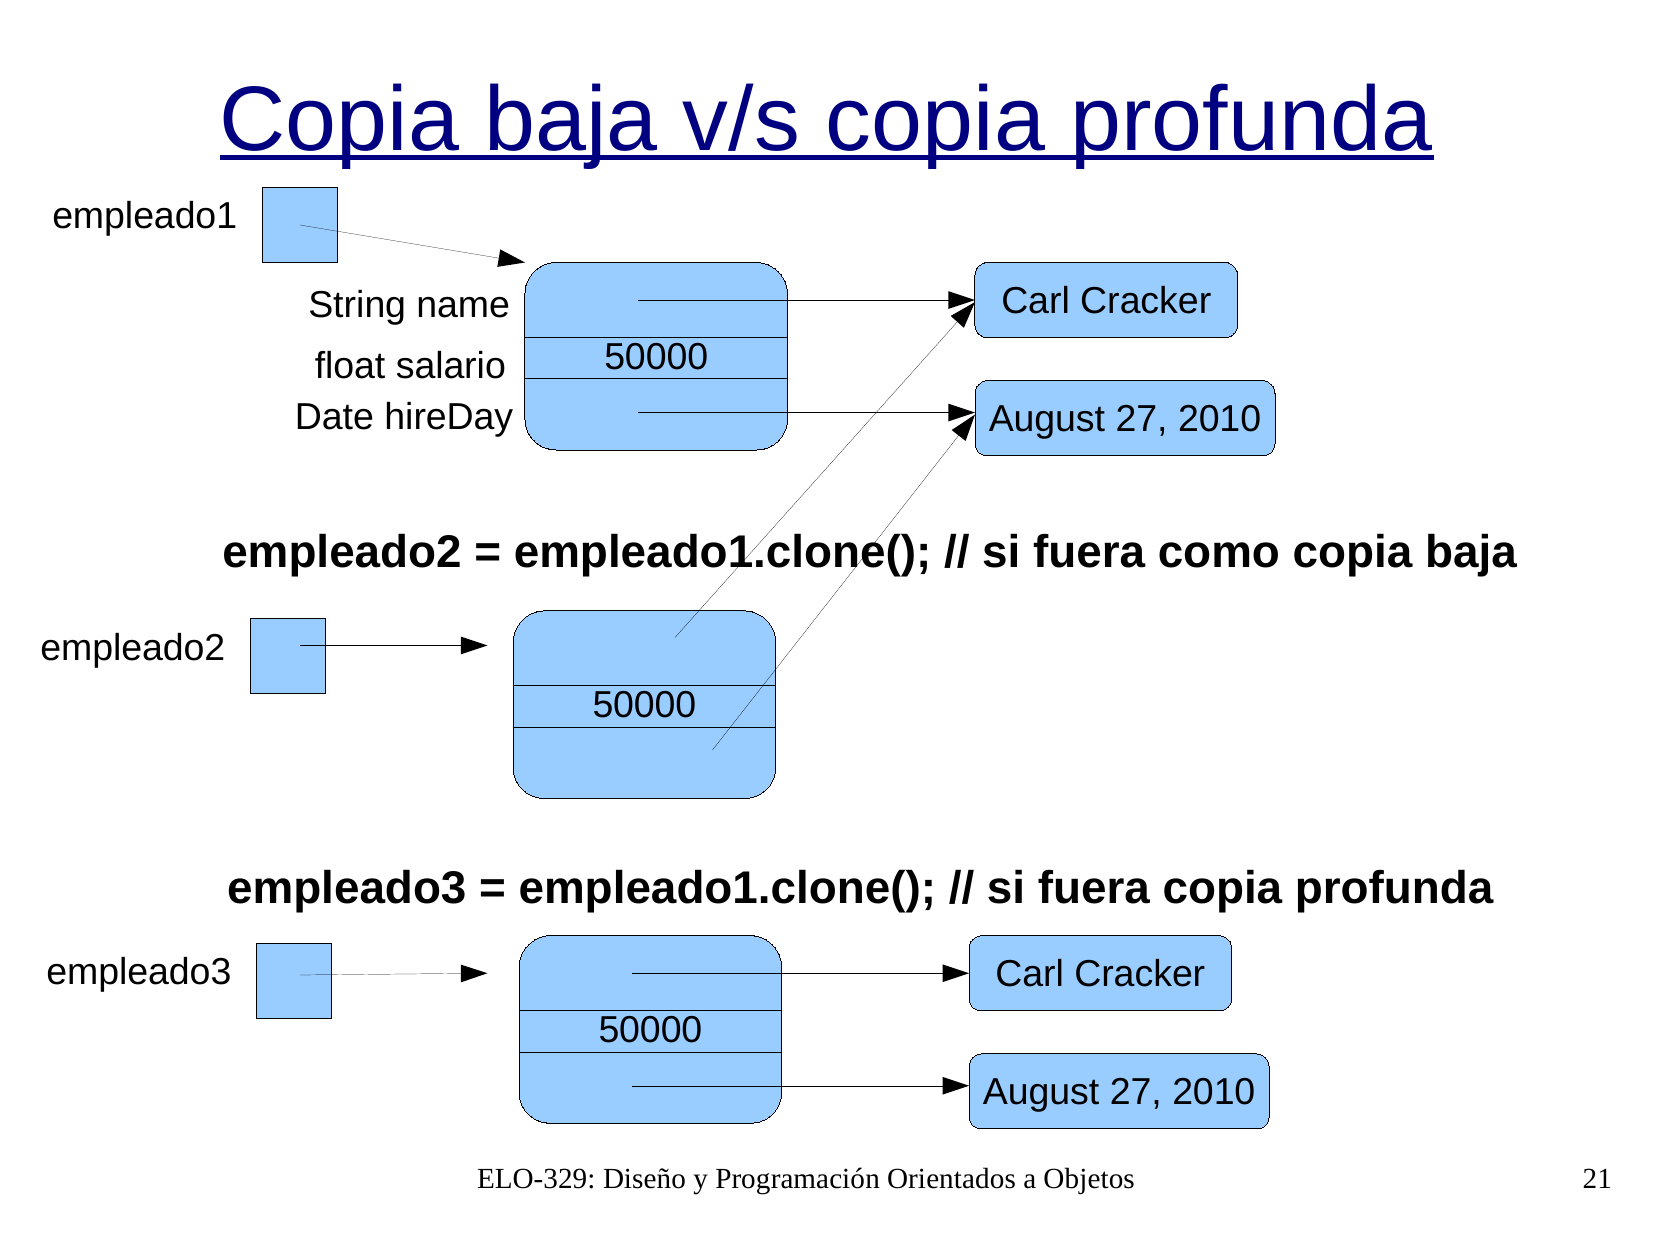

# Copia baja v/s copia profunda
empleado1
50000
Carl Cracker
String name
float salario
August 27, 2010
Date hireDay
empleado2 = empleado1.clone(); // si fuera como copia baja
50000
empleado2
empleado3 = empleado1.clone(); // si fuera copia profunda
50000
Carl Cracker
empleado3
August 27, 2010
21